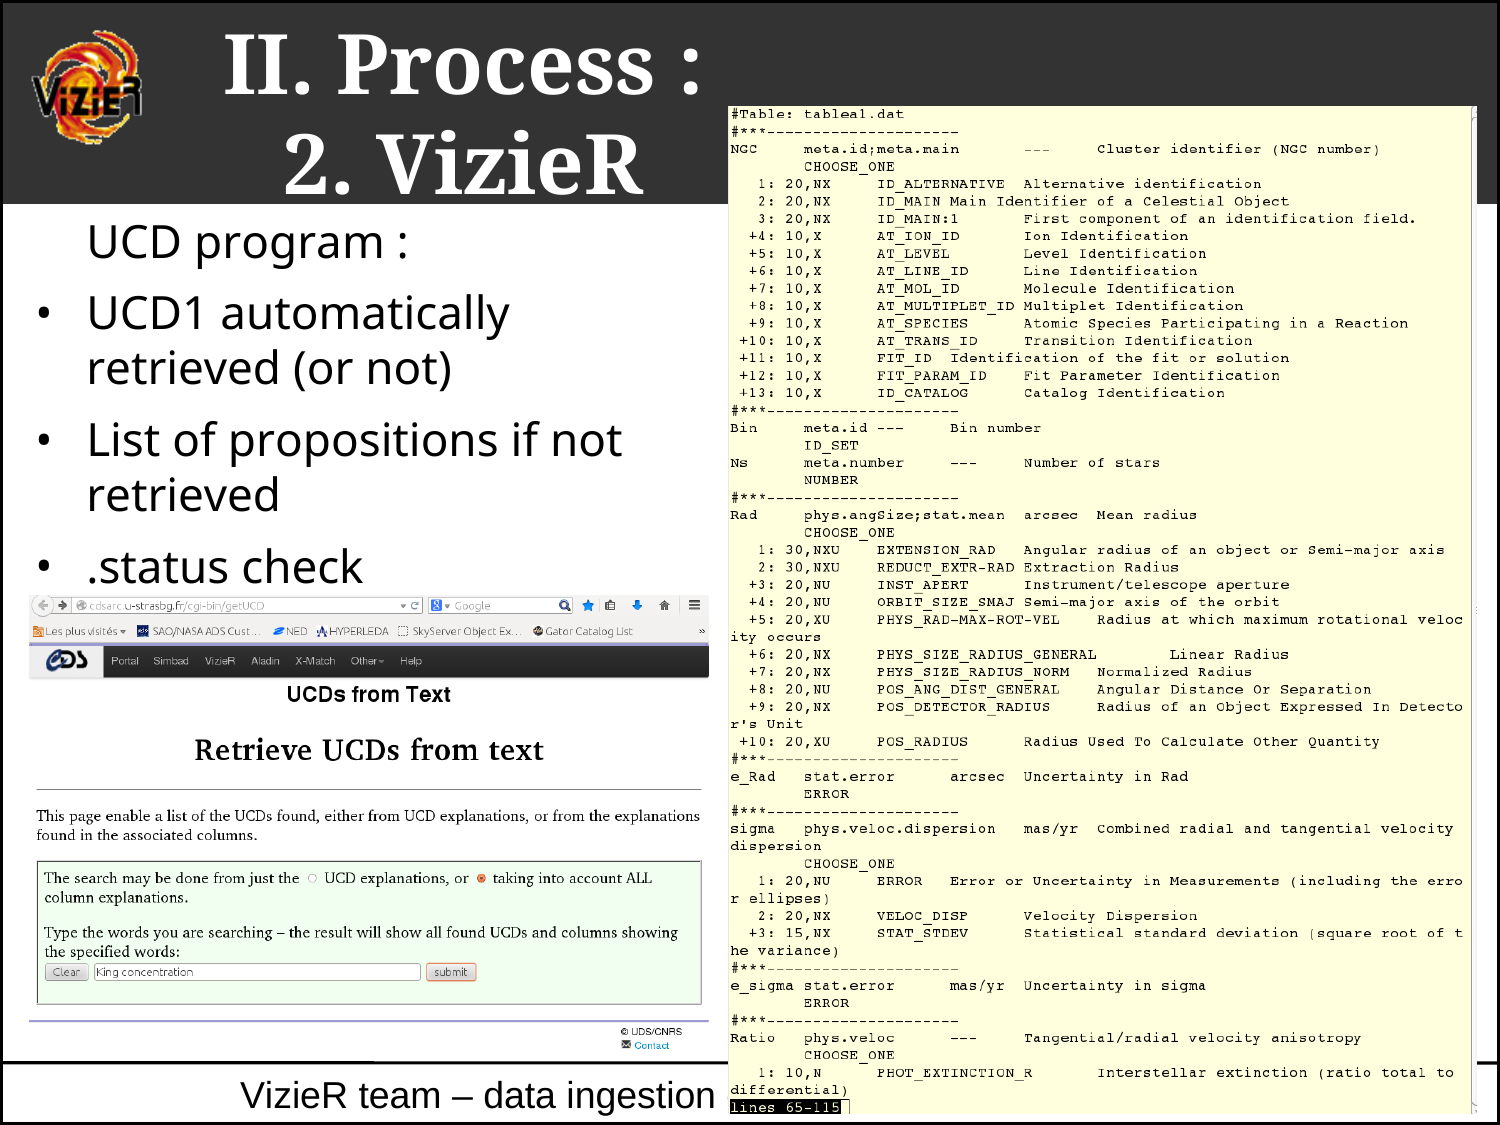

# II. Process : 2. VizieR
UCD program :
UCD1 automatically retrieved (or not)
List of propositions if not retrieved
.status check